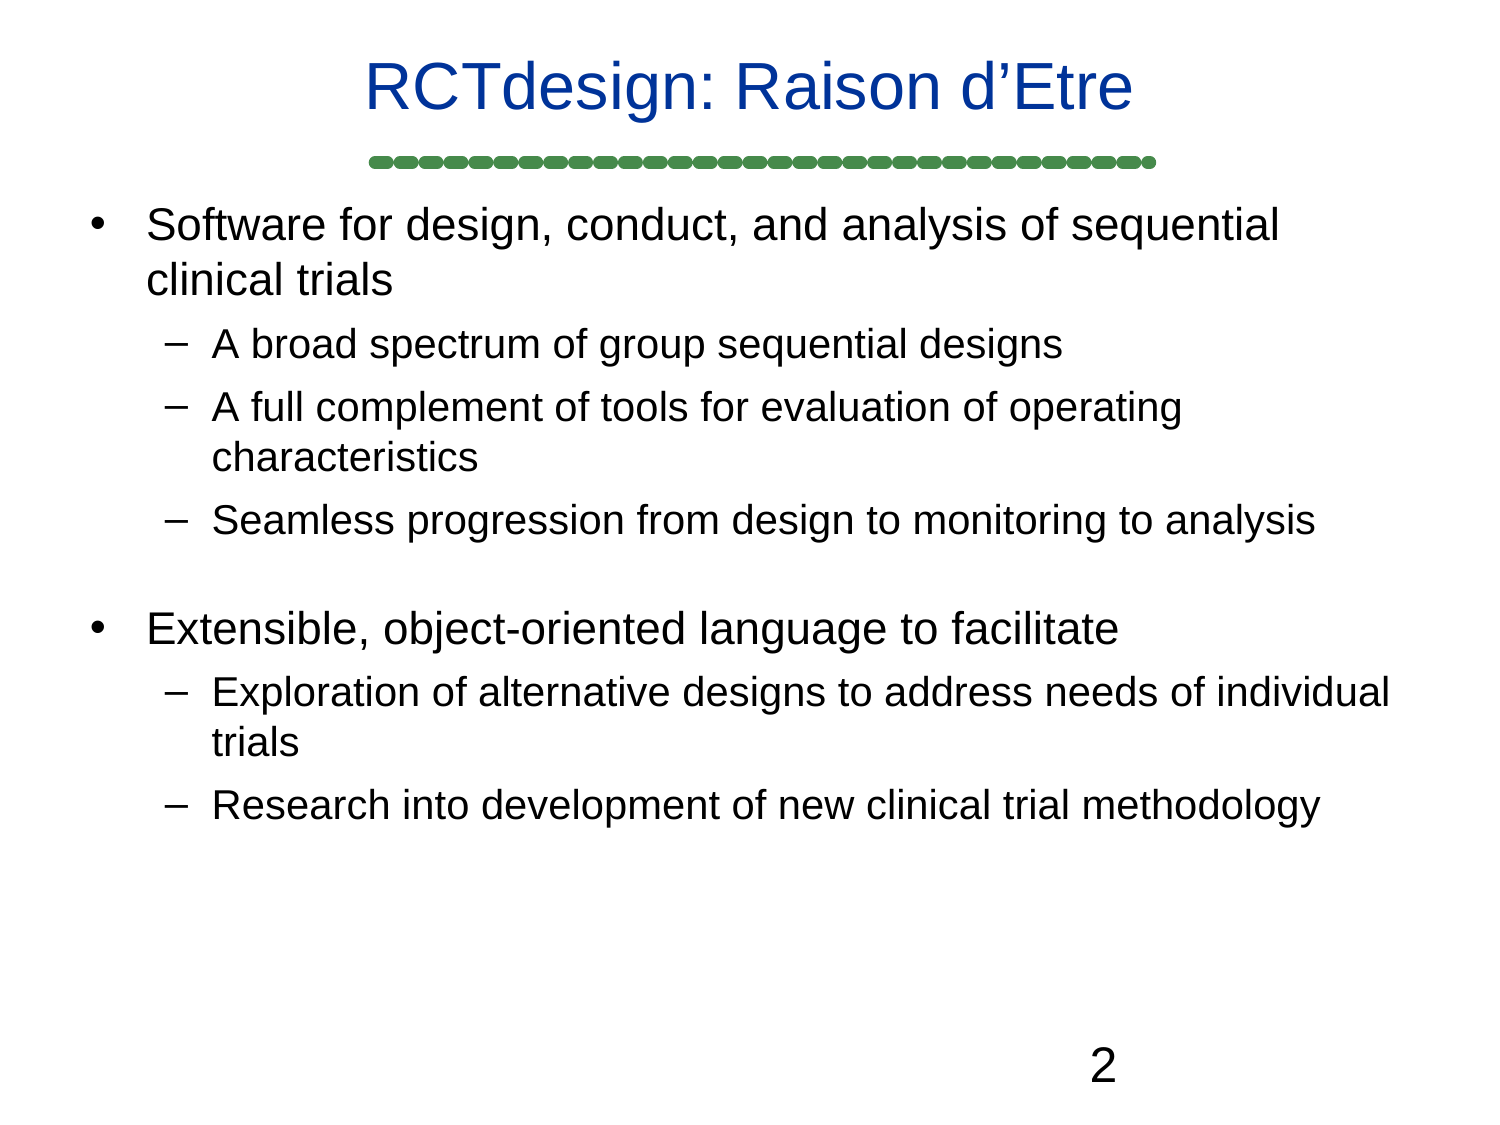

# RCTdesign: Raison d’Etre
Software for design, conduct, and analysis of sequential clinical trials
A broad spectrum of group sequential designs
A full complement of tools for evaluation of operating characteristics
Seamless progression from design to monitoring to analysis
Extensible, object-oriented language to facilitate
Exploration of alternative designs to address needs of individual trials
Research into development of new clinical trial methodology
2